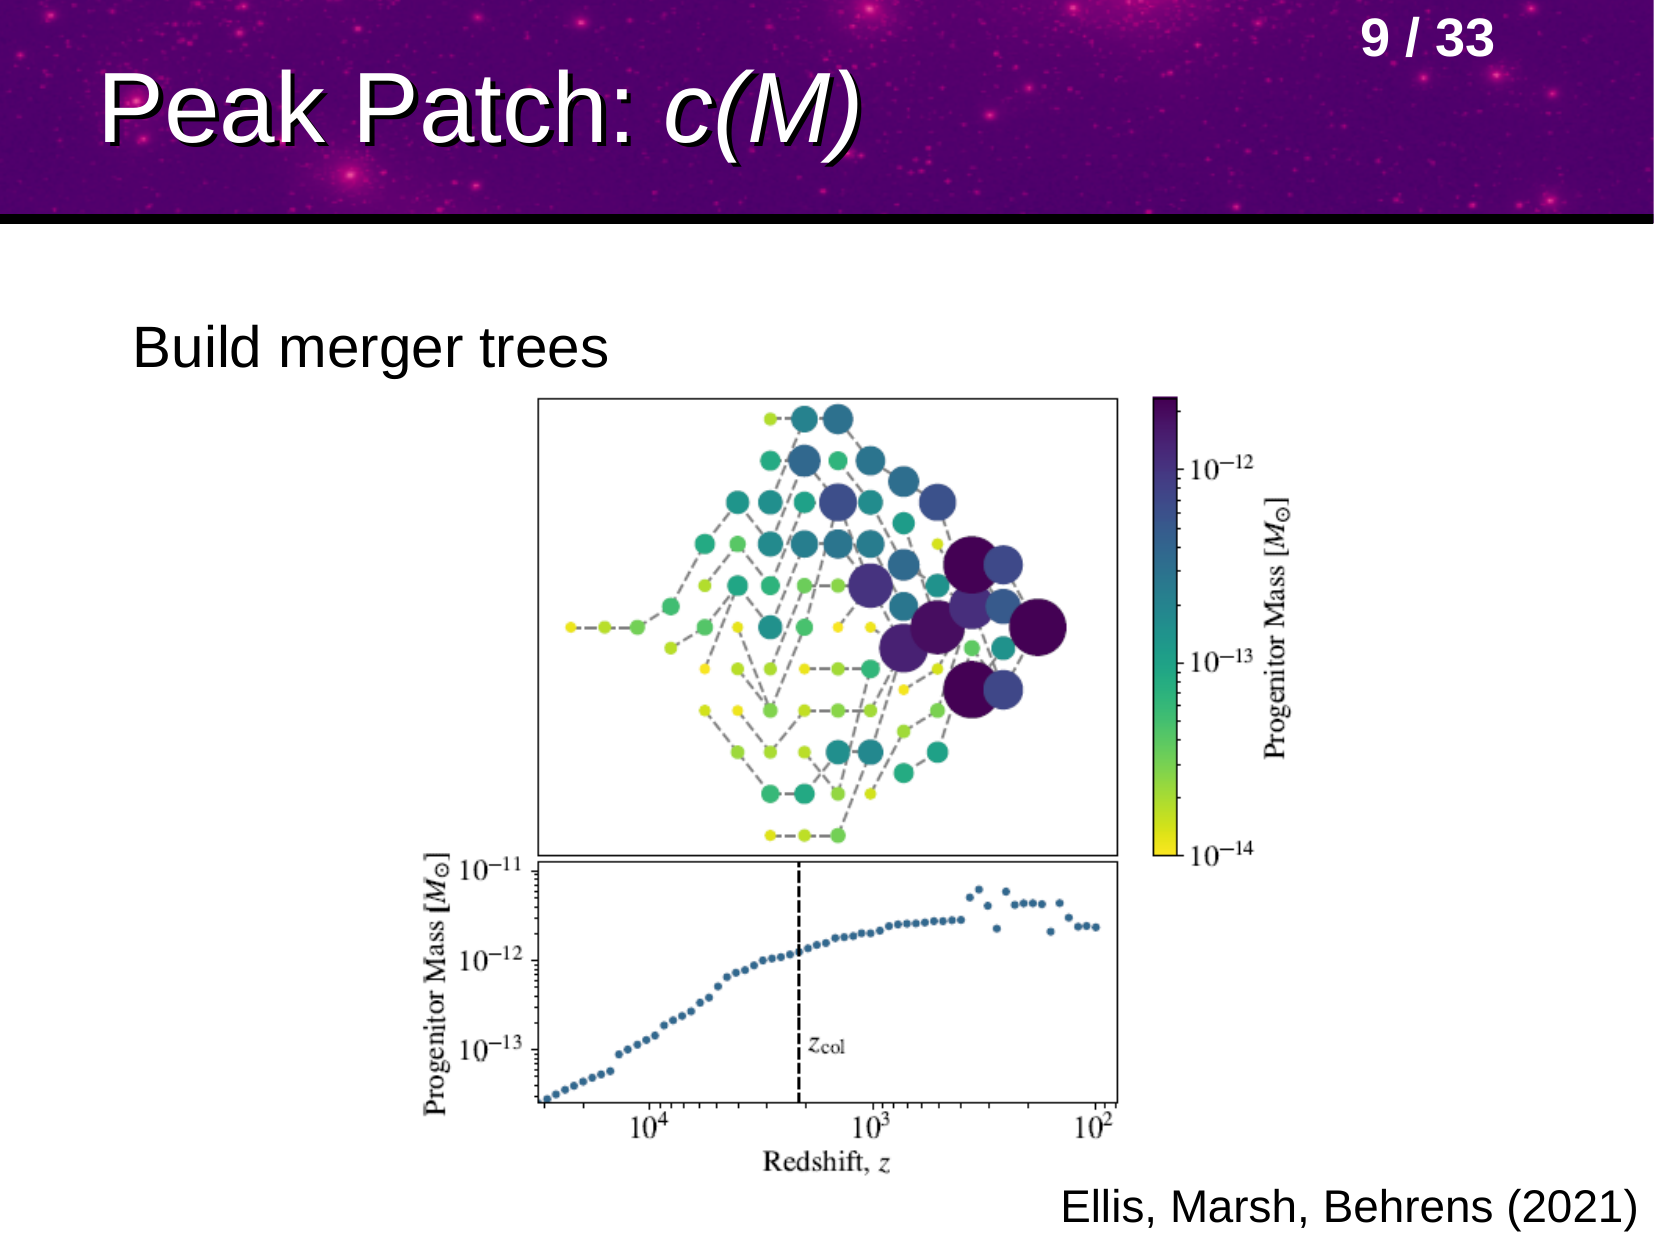

Peak Patch
Peak Patch: c(M)
Build merger trees
Ellis, Marsh, Behrens (2021)